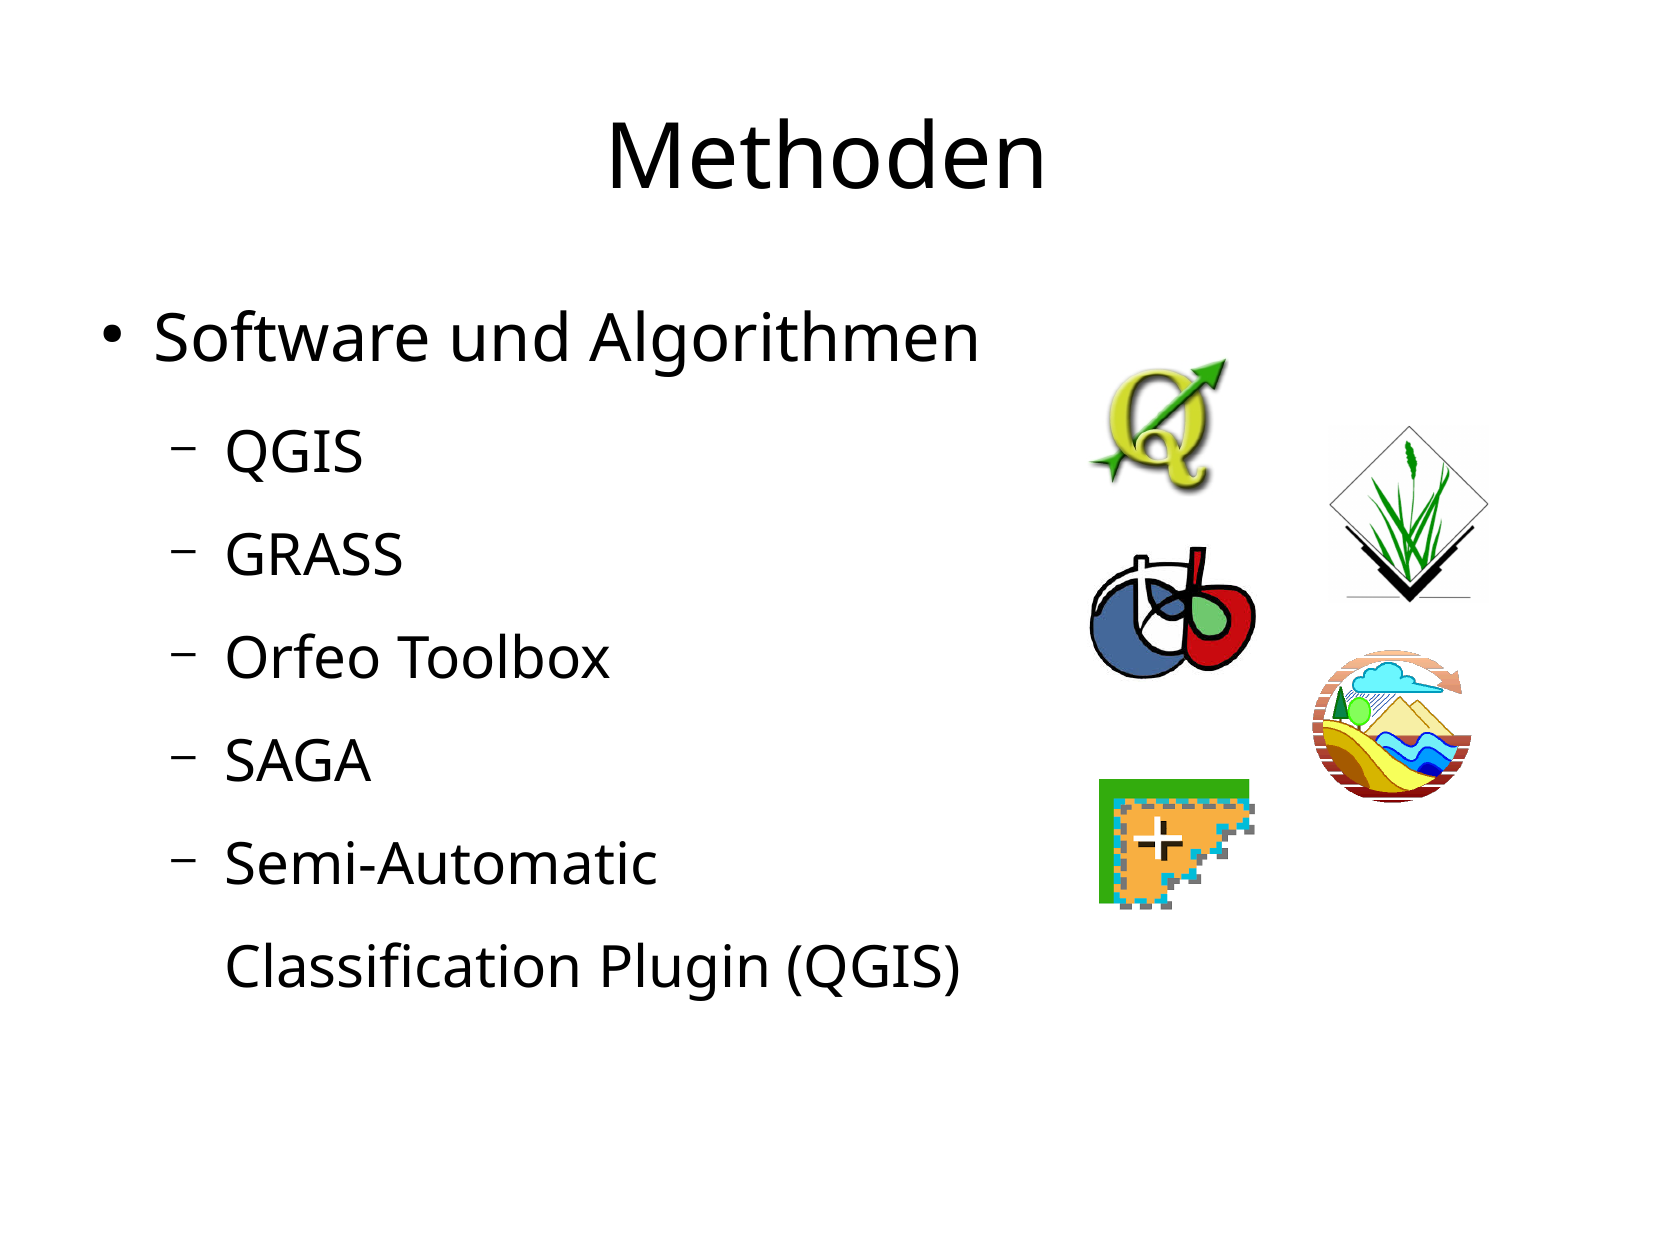

# Methoden
Software und Algorithmen
QGIS
GRASS
Orfeo Toolbox
SAGA
Semi-Automatic
Classification Plugin (QGIS)